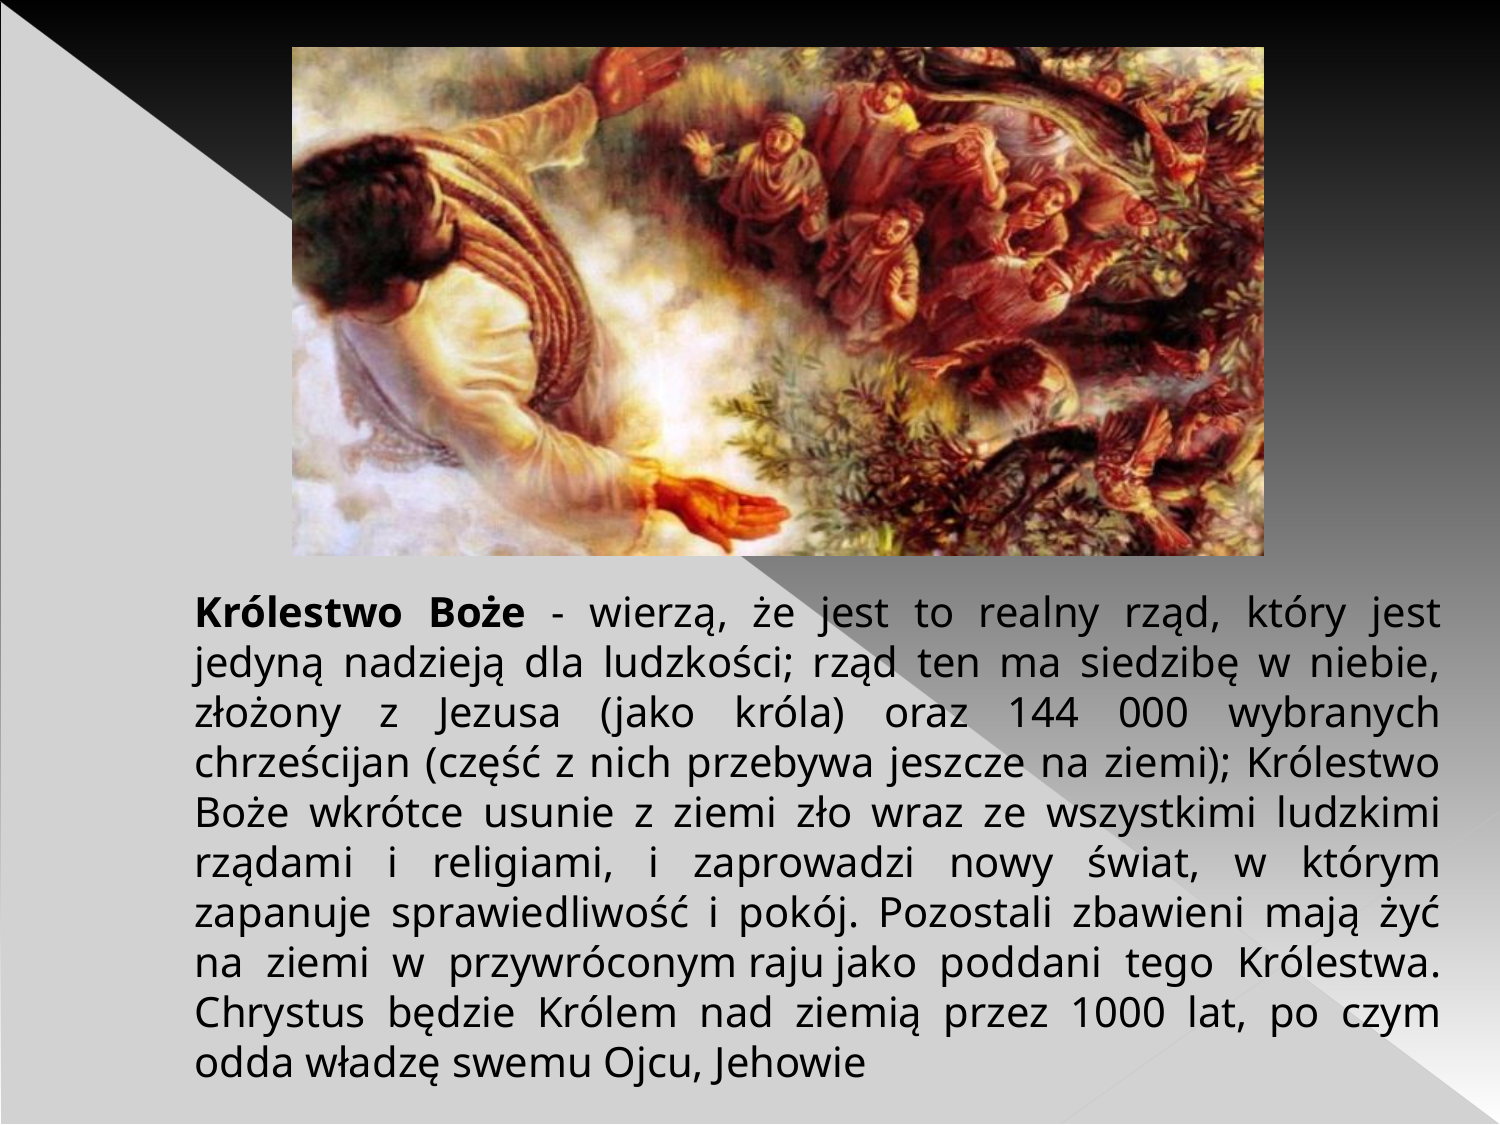

# Królestwo Boże - wierzą, że jest to realny rząd, który jest jedyną nadzieją dla ludzkości; rząd ten ma siedzibę w niebie, złożony z Jezusa (jako króla) oraz 144 000 wybranych chrześcijan (część z nich przebywa jeszcze na ziemi); Królestwo Boże wkrótce usunie z ziemi zło wraz ze wszystkimi ludzkimi rządami i religiami, i zaprowadzi nowy świat, w którym zapanuje sprawiedliwość i pokój. Pozostali zbawieni mają żyć na ziemi w przywróconym raju jako poddani tego Królestwa. Chrystus będzie Królem nad ziemią przez 1000 lat, po czym odda władzę swemu Ojcu, Jehowie